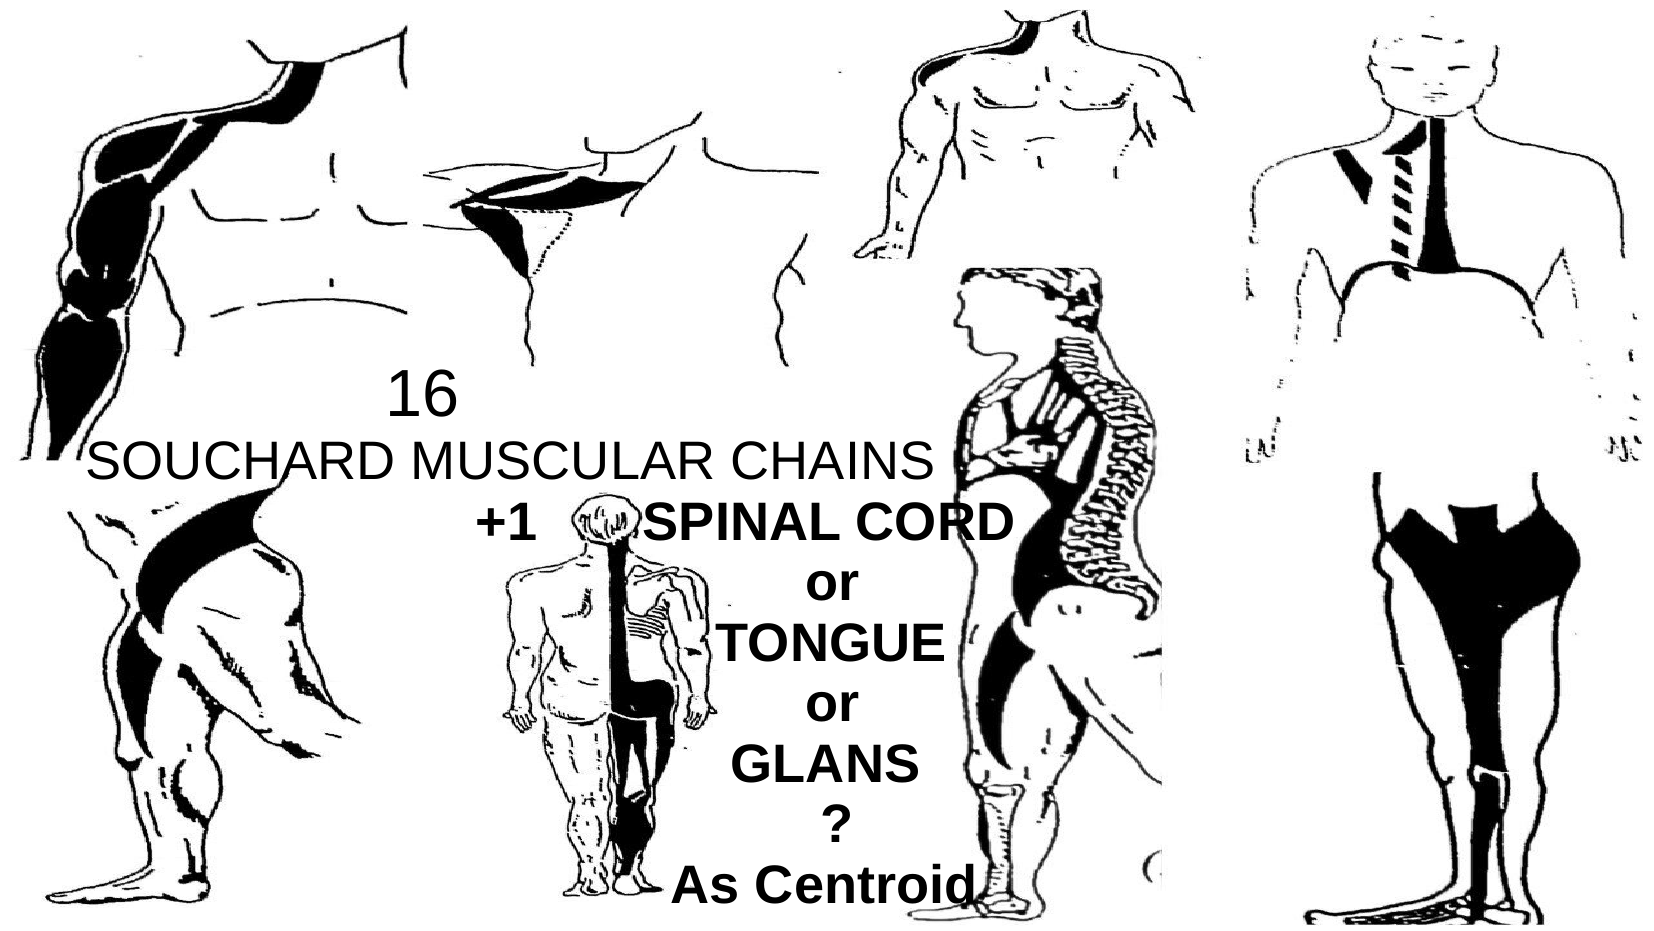

16
SOUCHARD MUSCULAR CHAINS
 +1 SPINAL CORD
 or
 TONGUE
 or
 GLANS
 ?
 As Centroid